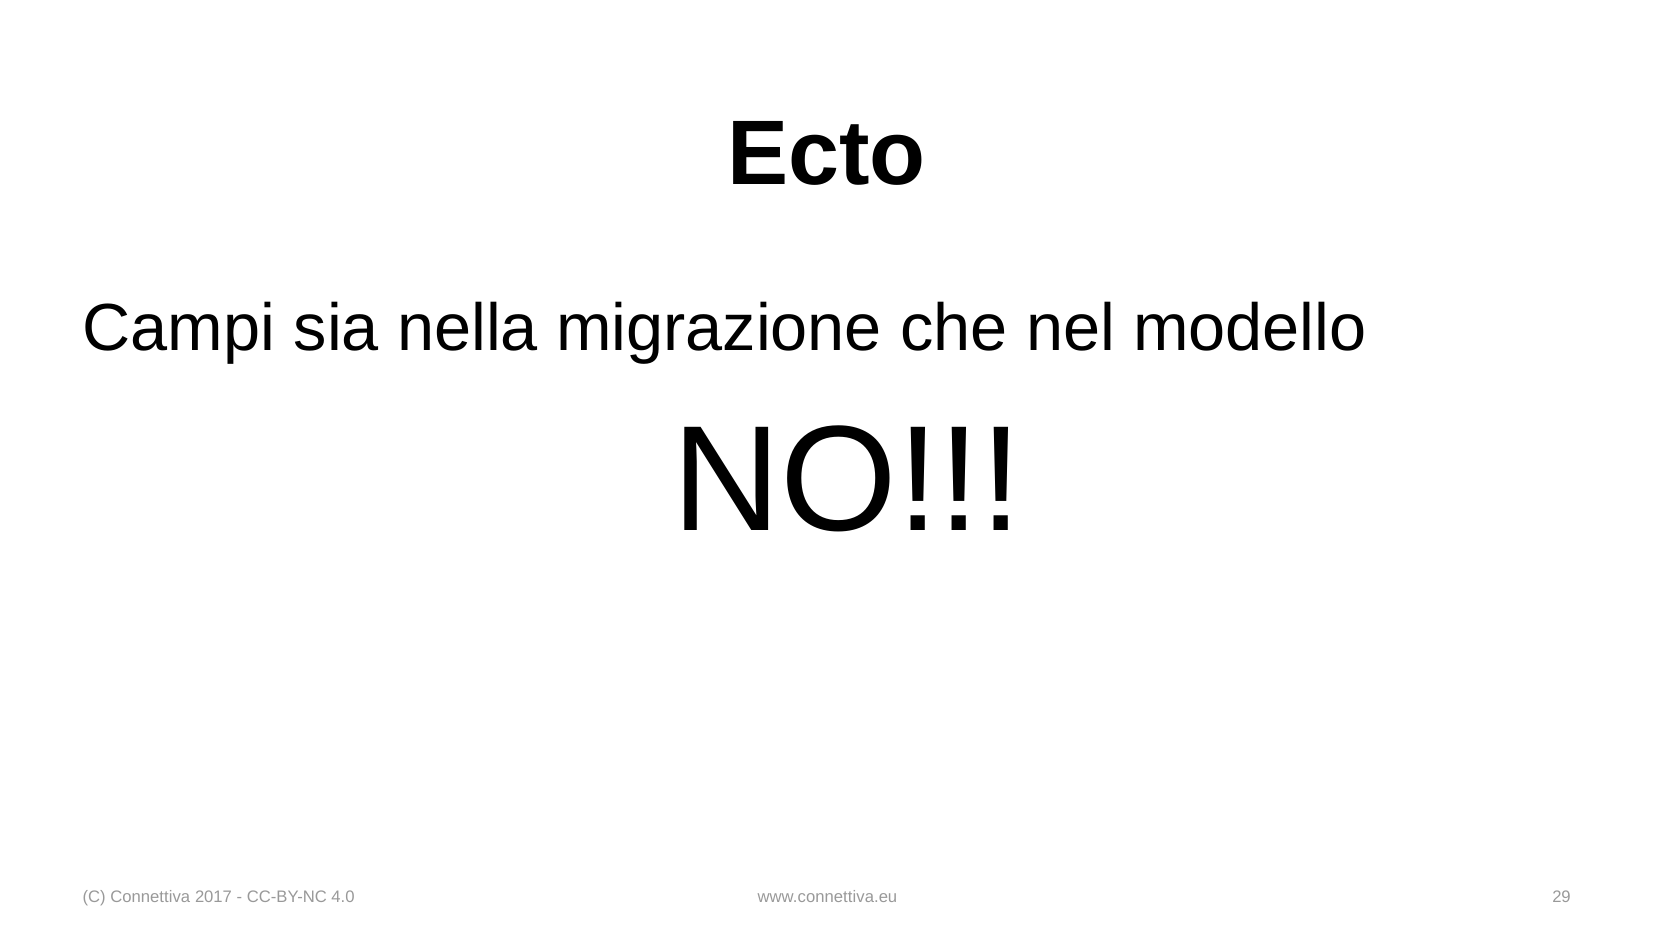

# Ecto
Campi sia nella migrazione che nel modello
 NO!!!
(C) Connettiva 2017 - CC-BY-NC 4.0
www.connettiva.eu
29